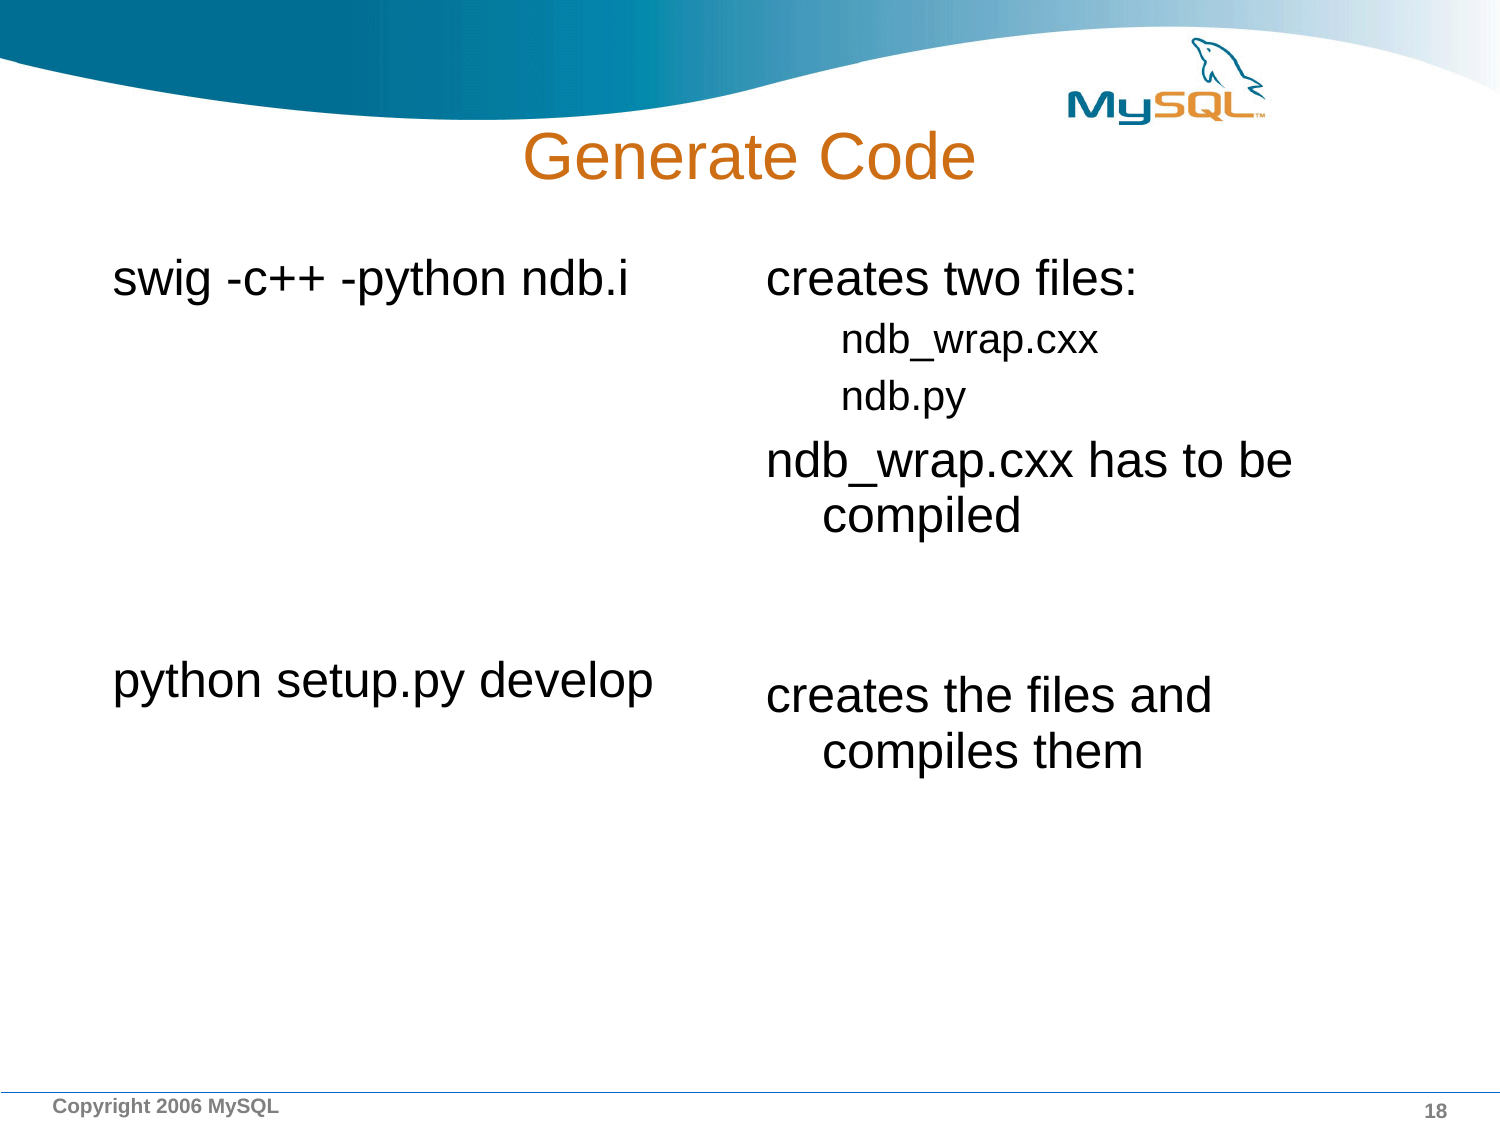

# Generate Code
swig -c++ -python ndb.i
python setup.py develop
creates two files:
ndb_wrap.cxx
ndb.py
ndb_wrap.cxx has to be compiled
creates the files and compiles them